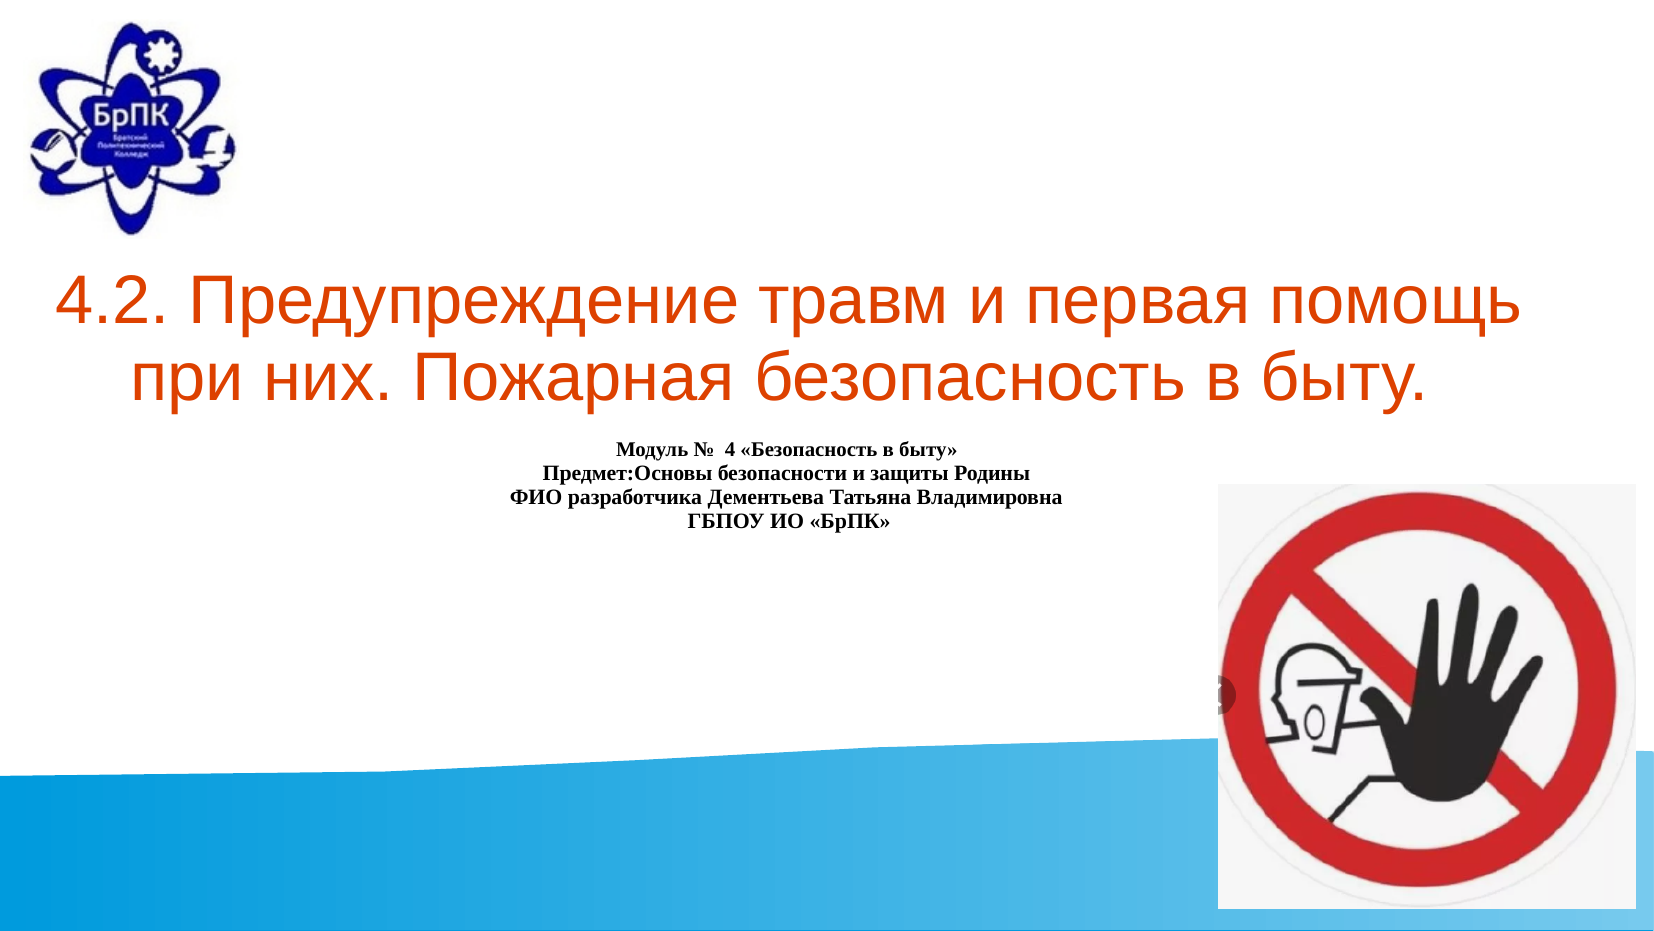

# 4.2. Предупреждение травм и первая помощь при них. Пожарная безопасность в быту. Модуль № 4 «Безопасность в быту» Предмет:Основы безопасности и защиты Родины ФИО разработчика Дементьева Татьяна Владимировна ГБПОУ ИО «БрПК»